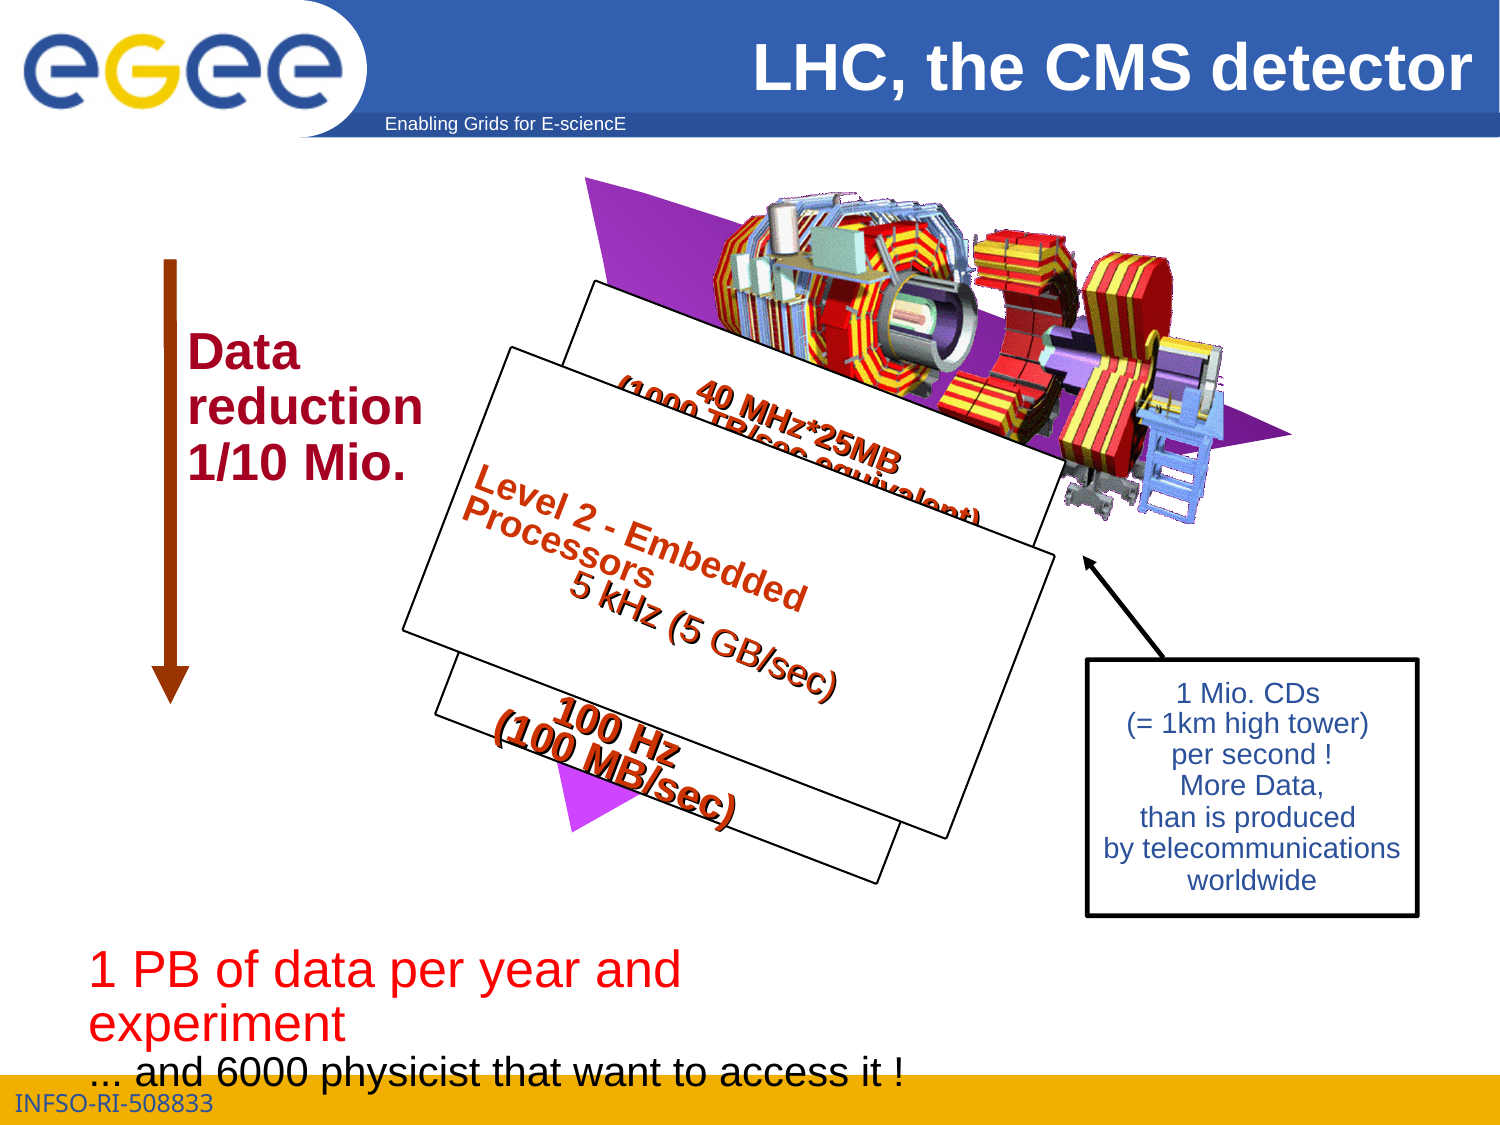

# LHC, the CMS detector
Level 1 - Special Hardware
40 MHz*25MB
(1000 TB/sec equivalent)
Data
reduction
1/10 Mio.
Level 2 - Embedded Processors
75 KHz (75 GB/sec)
fully digitised
Level 3 – Linux PC Farm
5 kHz (5 GB/sec)
100 Hz
(100 MB/sec)
1 Mio. CDs
(= 1km high tower)
per second !
More Data,
than is produced
by telecommunications
worldwide
1 PB of data per year and experiment
... and 6000 physicist that want to access it !